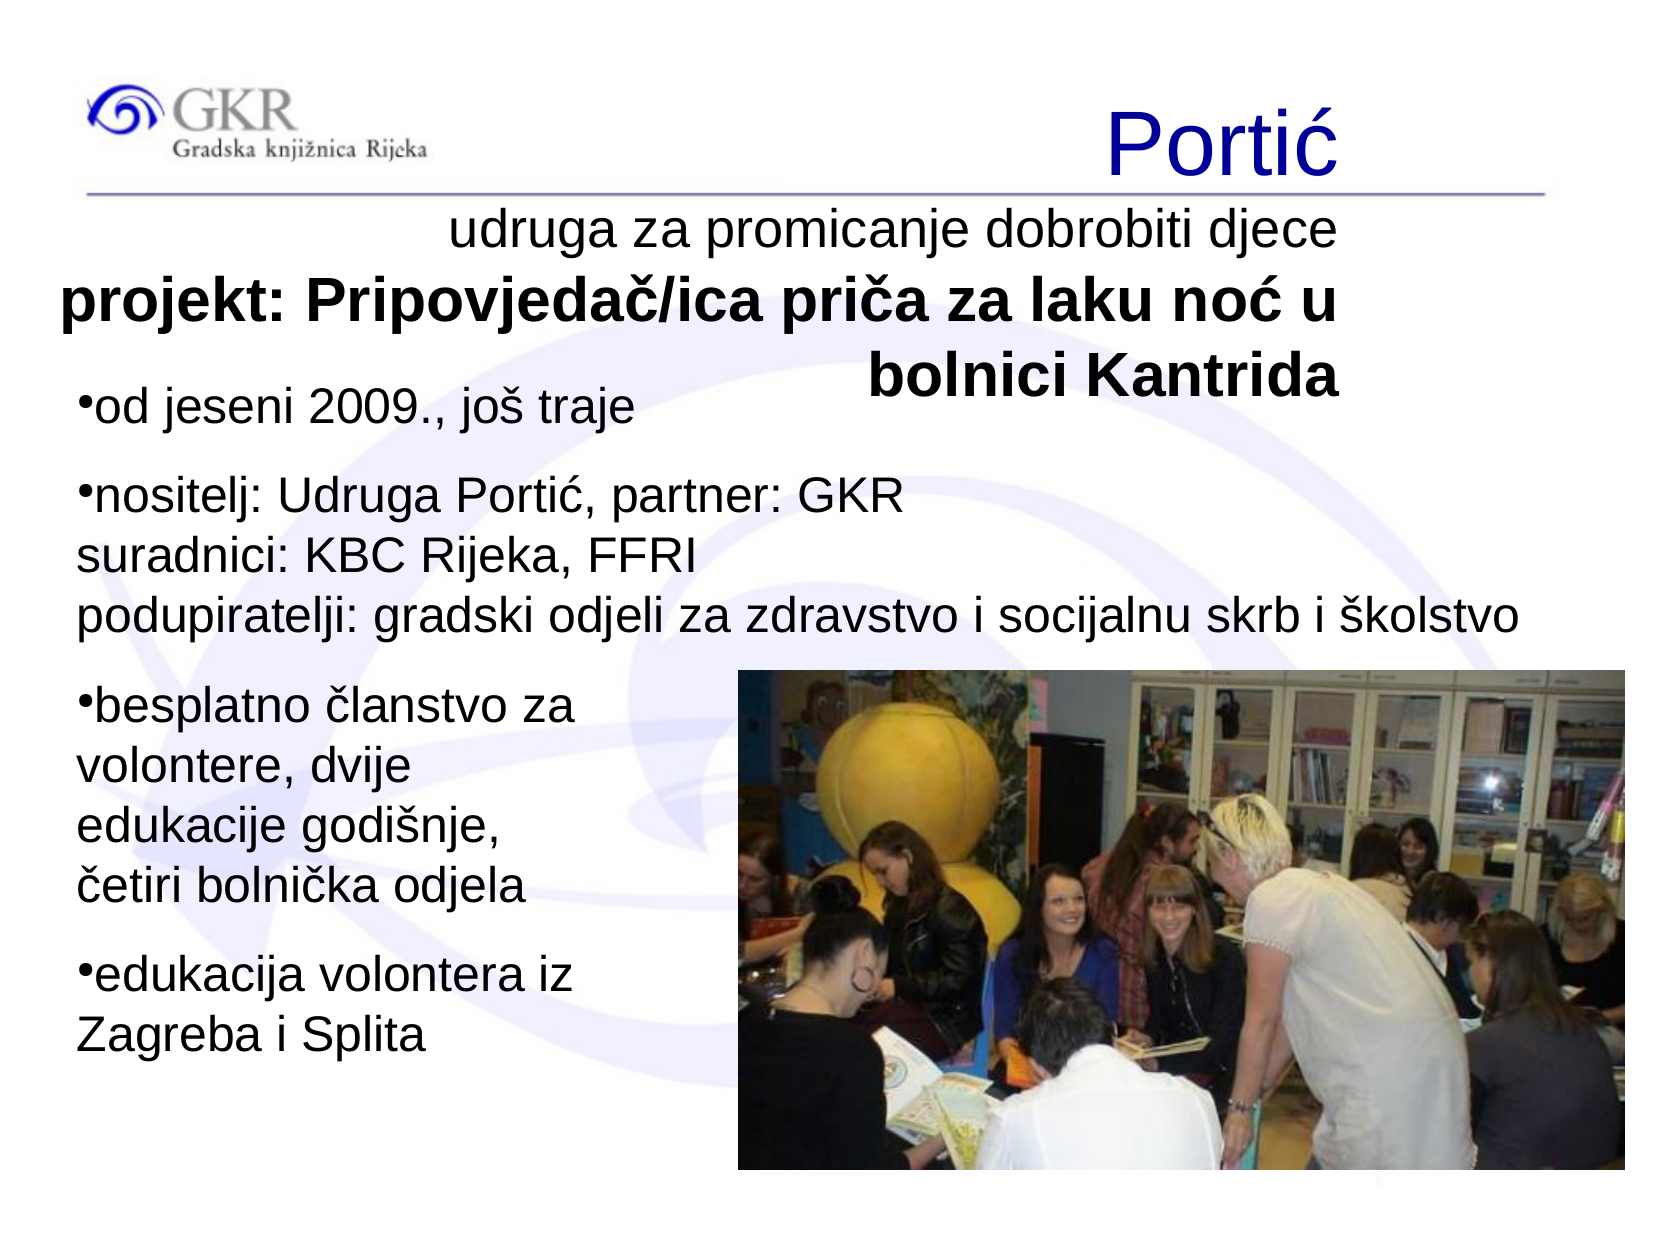

# Portić udruga za promicanje dobrobiti djece projekt: Pripovjedač/ica priča za laku noć u bolnici Kantrida
od jeseni 2009., još traje
nositelj: Udruga Portić, partner: GKR
suradnici: KBC Rijeka, FFRI
podupiratelji: gradski odjeli za zdravstvo i socijalnu skrb i školstvo
besplatno članstvo za
volontere, dvije
edukacije godišnje,
četiri bolnička odjela
edukacija volontera iz
Zagreba i Splita